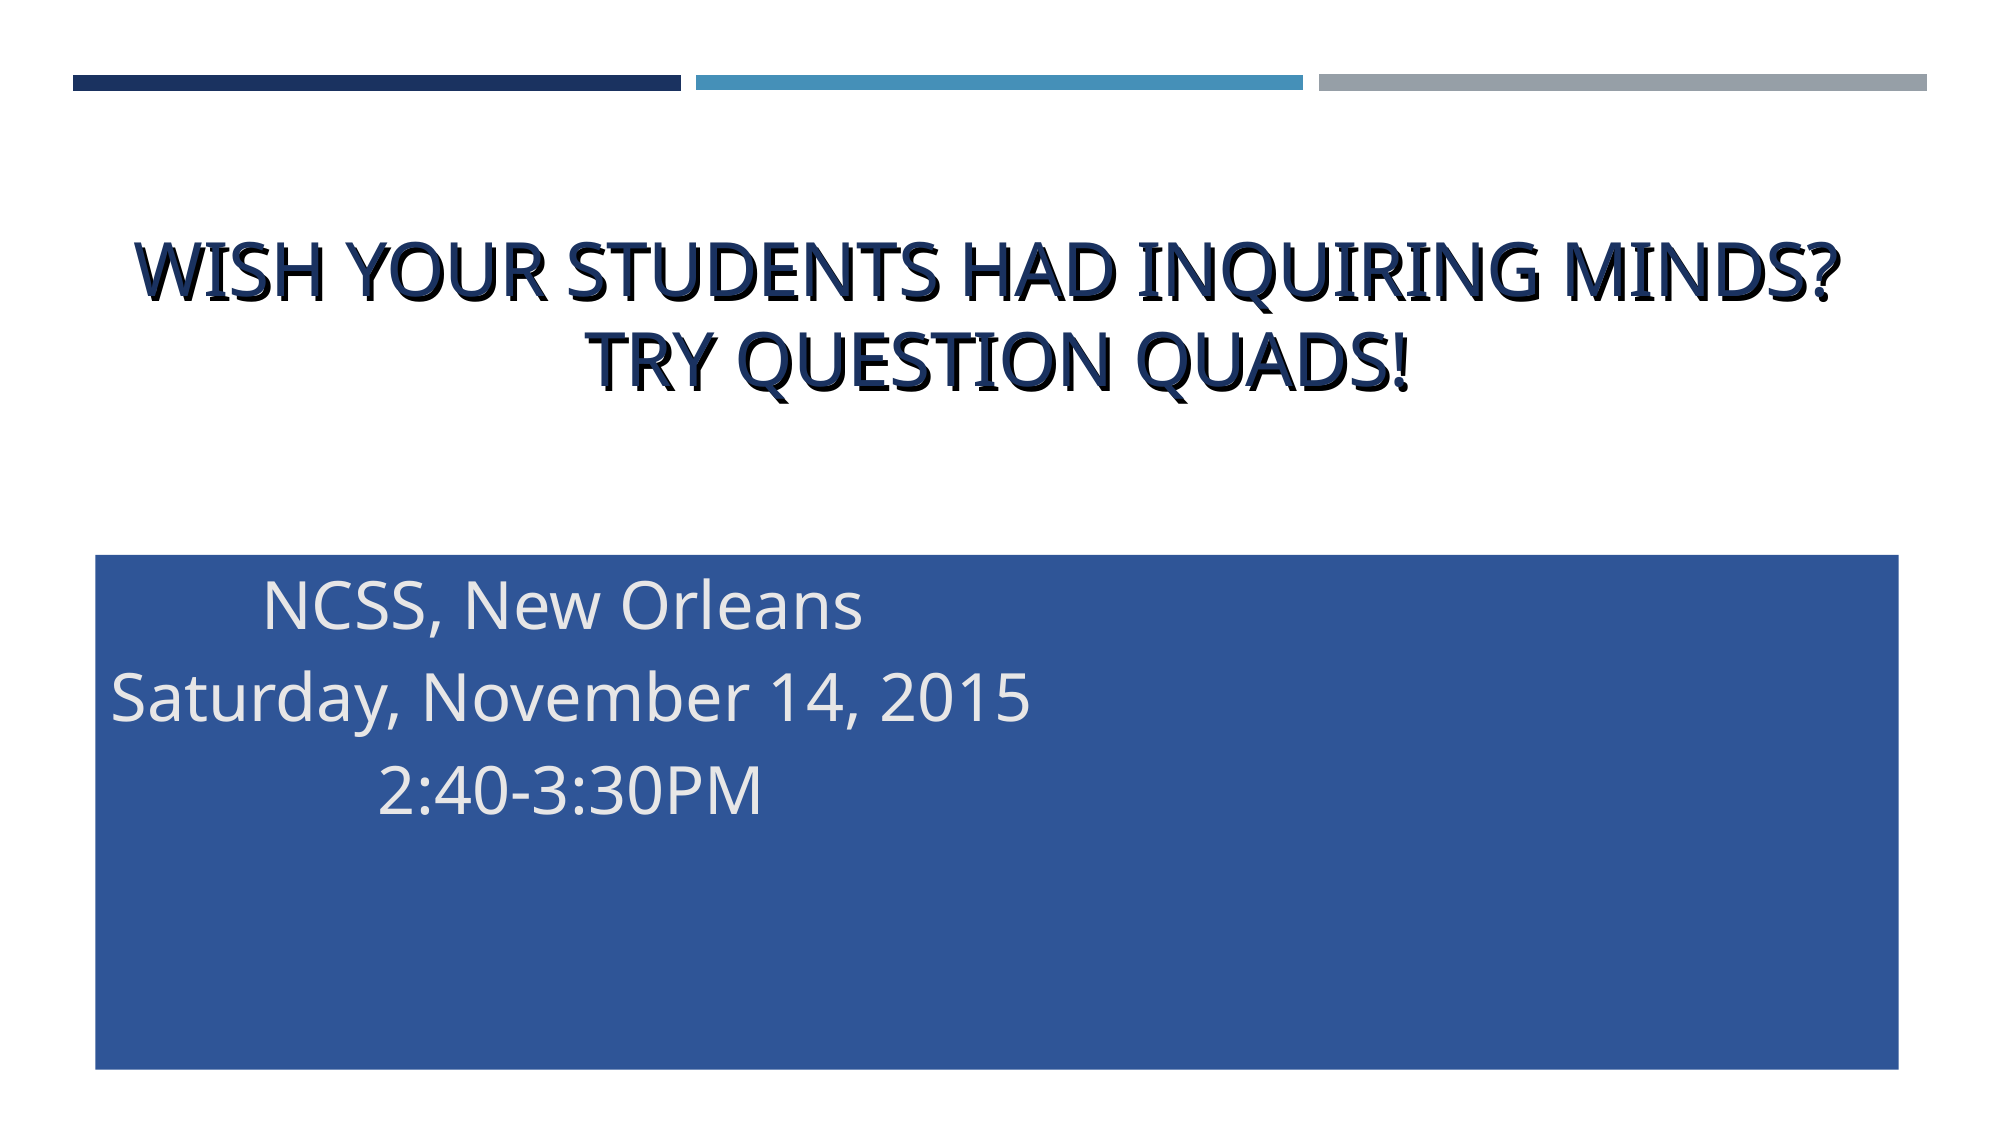

# Wish Your students had inquiring minds? Try question quads!
NCSS, New Orleans
Saturday, November 14, 2015
2:40-3:30PM